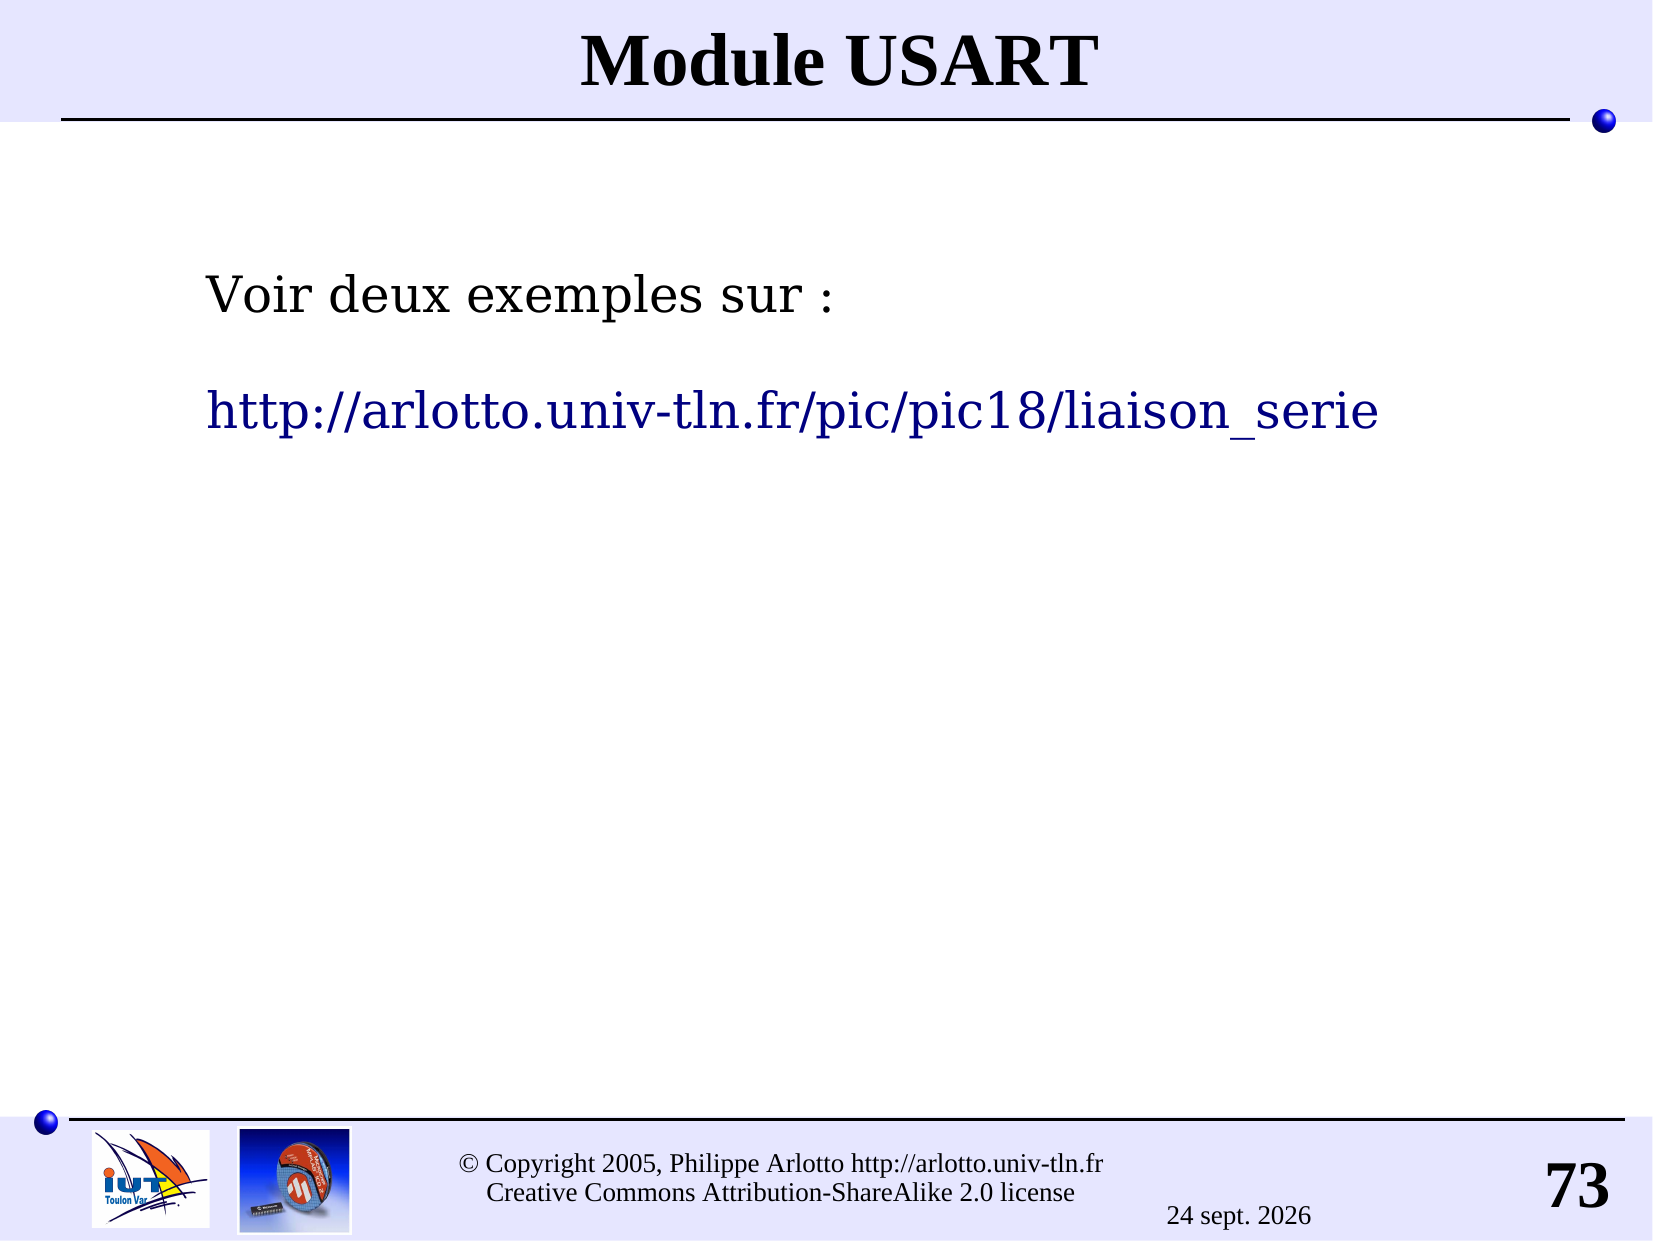

# Module USART
Voir deux exemples sur :
http://arlotto.univ-tln.fr/pic/pic18/liaison_serie